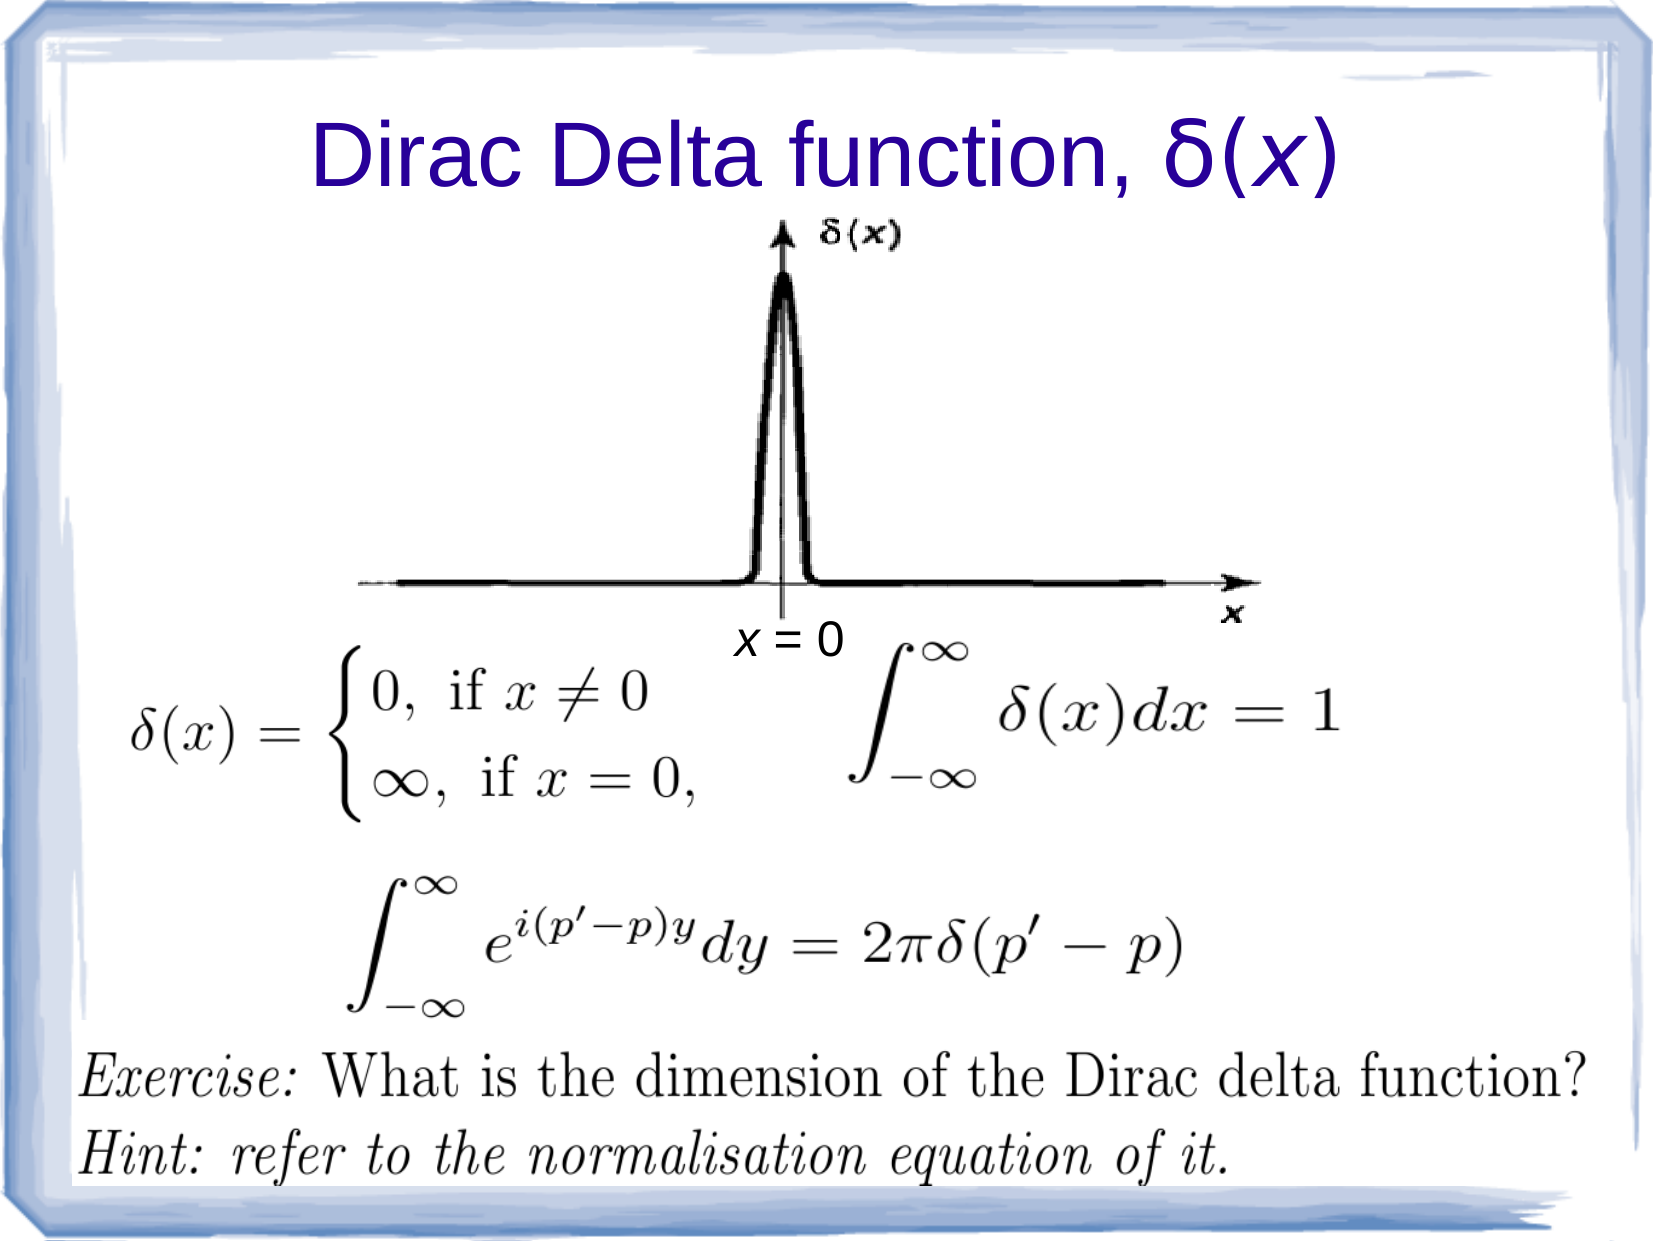

# Dirac Delta function, δ(x)
x = 0